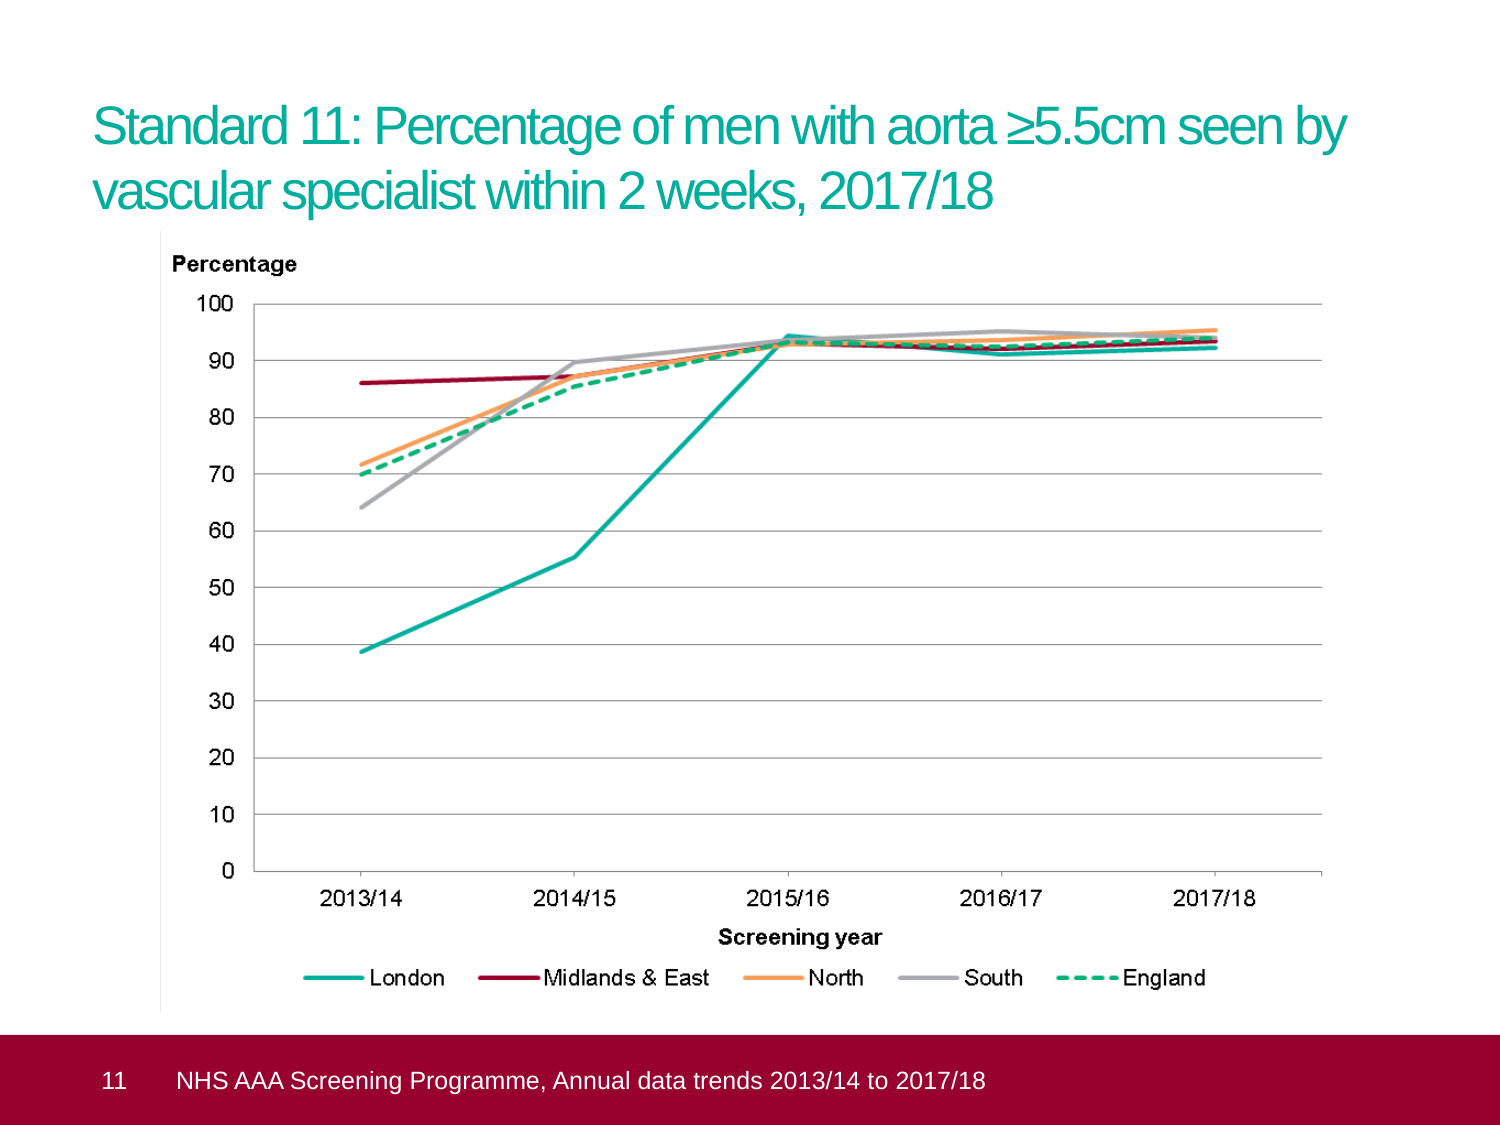

# Standard 11: Percentage of men with aorta ≥5.5cm seen by vascular specialist within 2 weeks, 2017/18
NHS AAA Screening Programme, Annual data trends 2013/14 to 2017/18